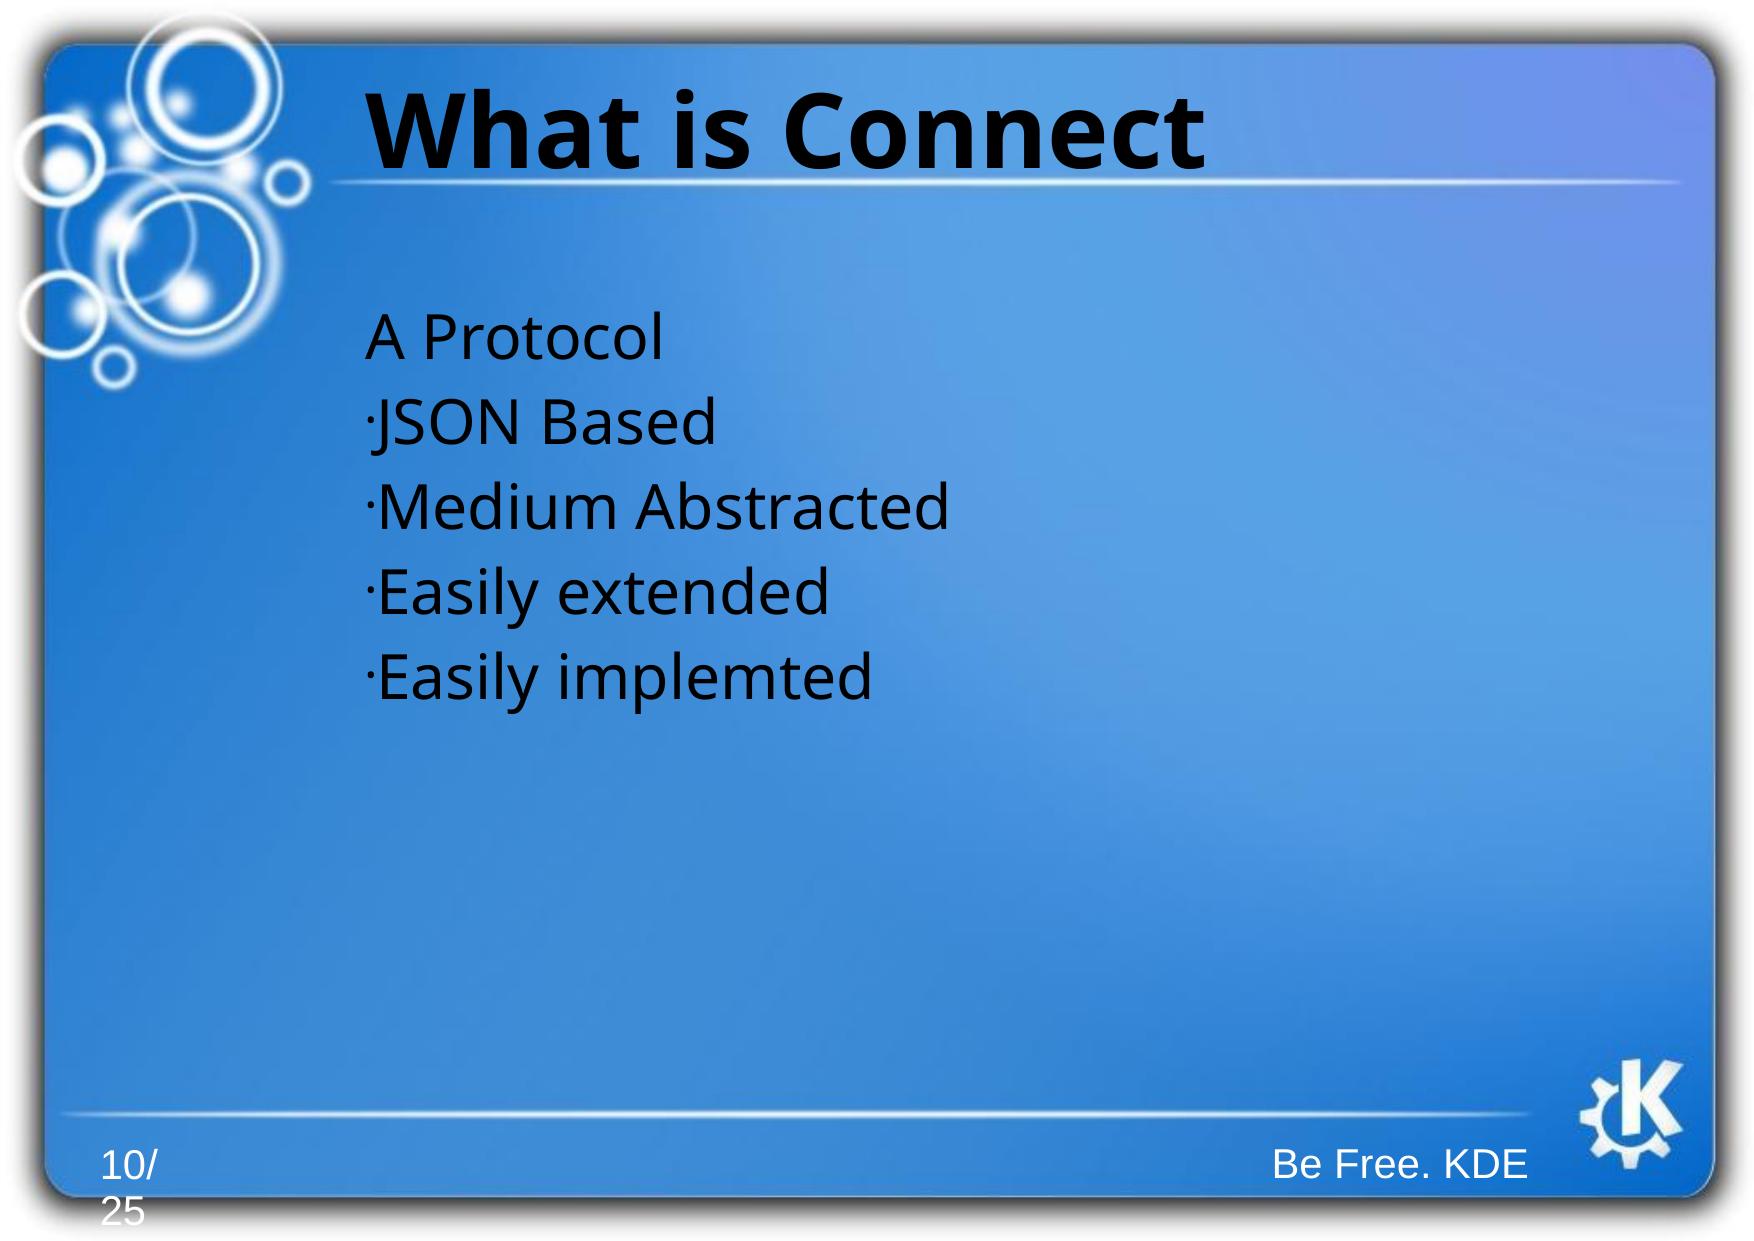

What is Connect
A Protocol
JSON Based
Medium Abstracted
Easily extended
Easily implemted